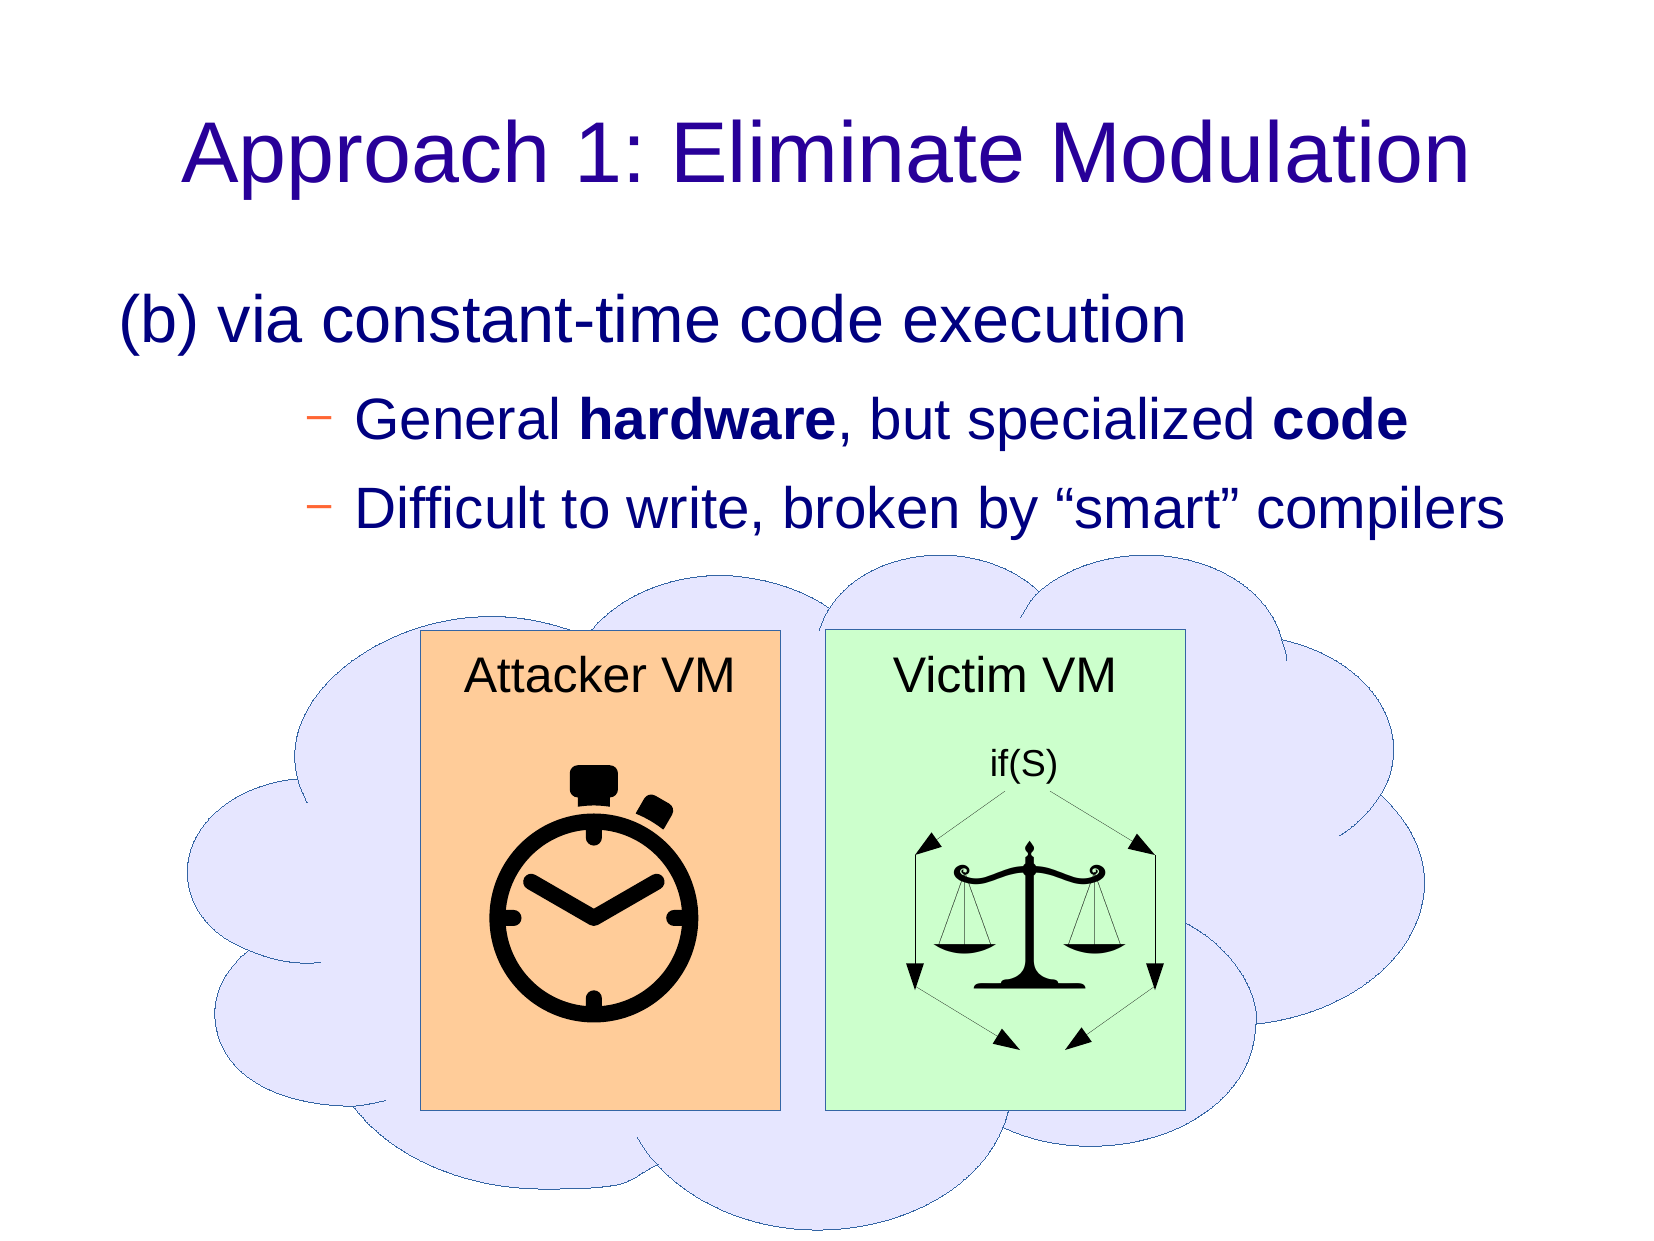

# Approach 1: Eliminate Modulation
(b) via constant-time code execution
General hardware, but specialized code
Difficult to write, broken by “smart” compilers
Victim VM
Attacker VM
if(S)